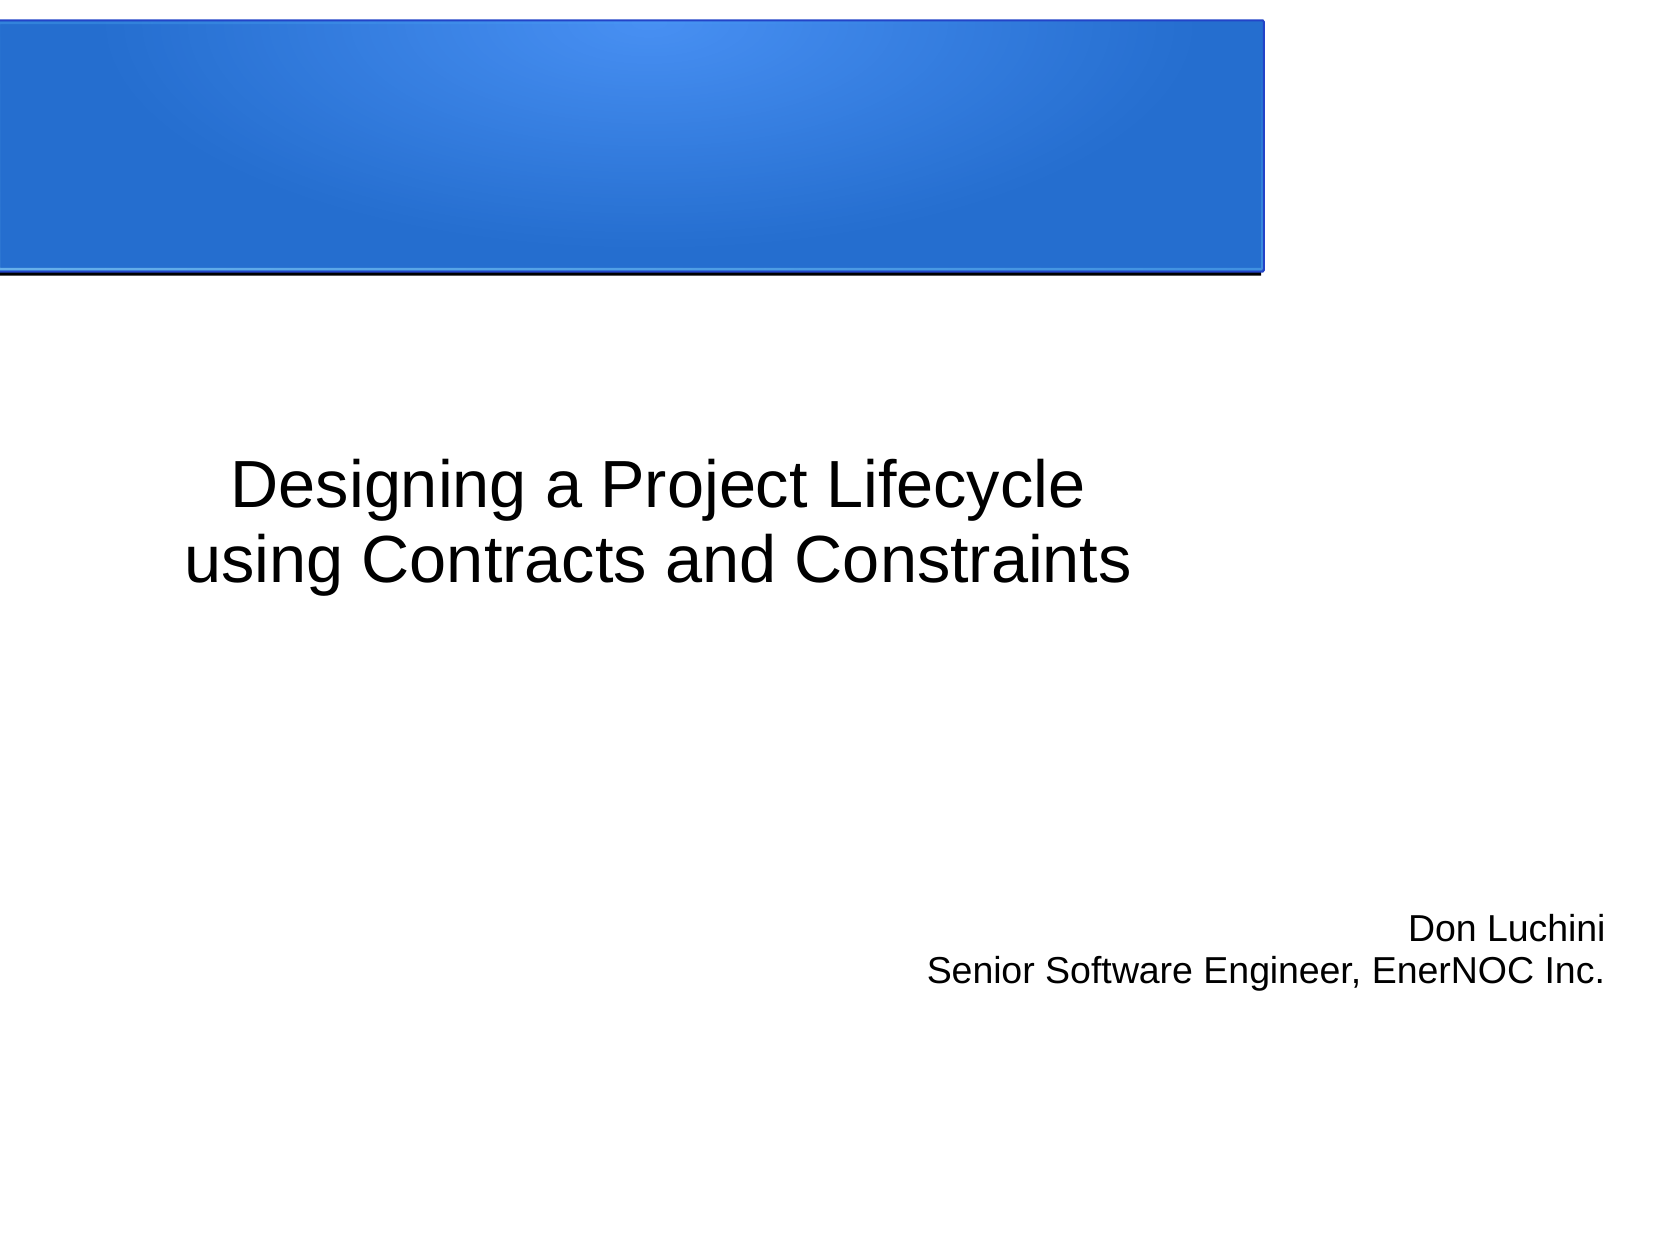

# Designing a Project Lifecycle
using Contracts and Constraints
Don Luchini
Senior Software Engineer, EnerNOC Inc.